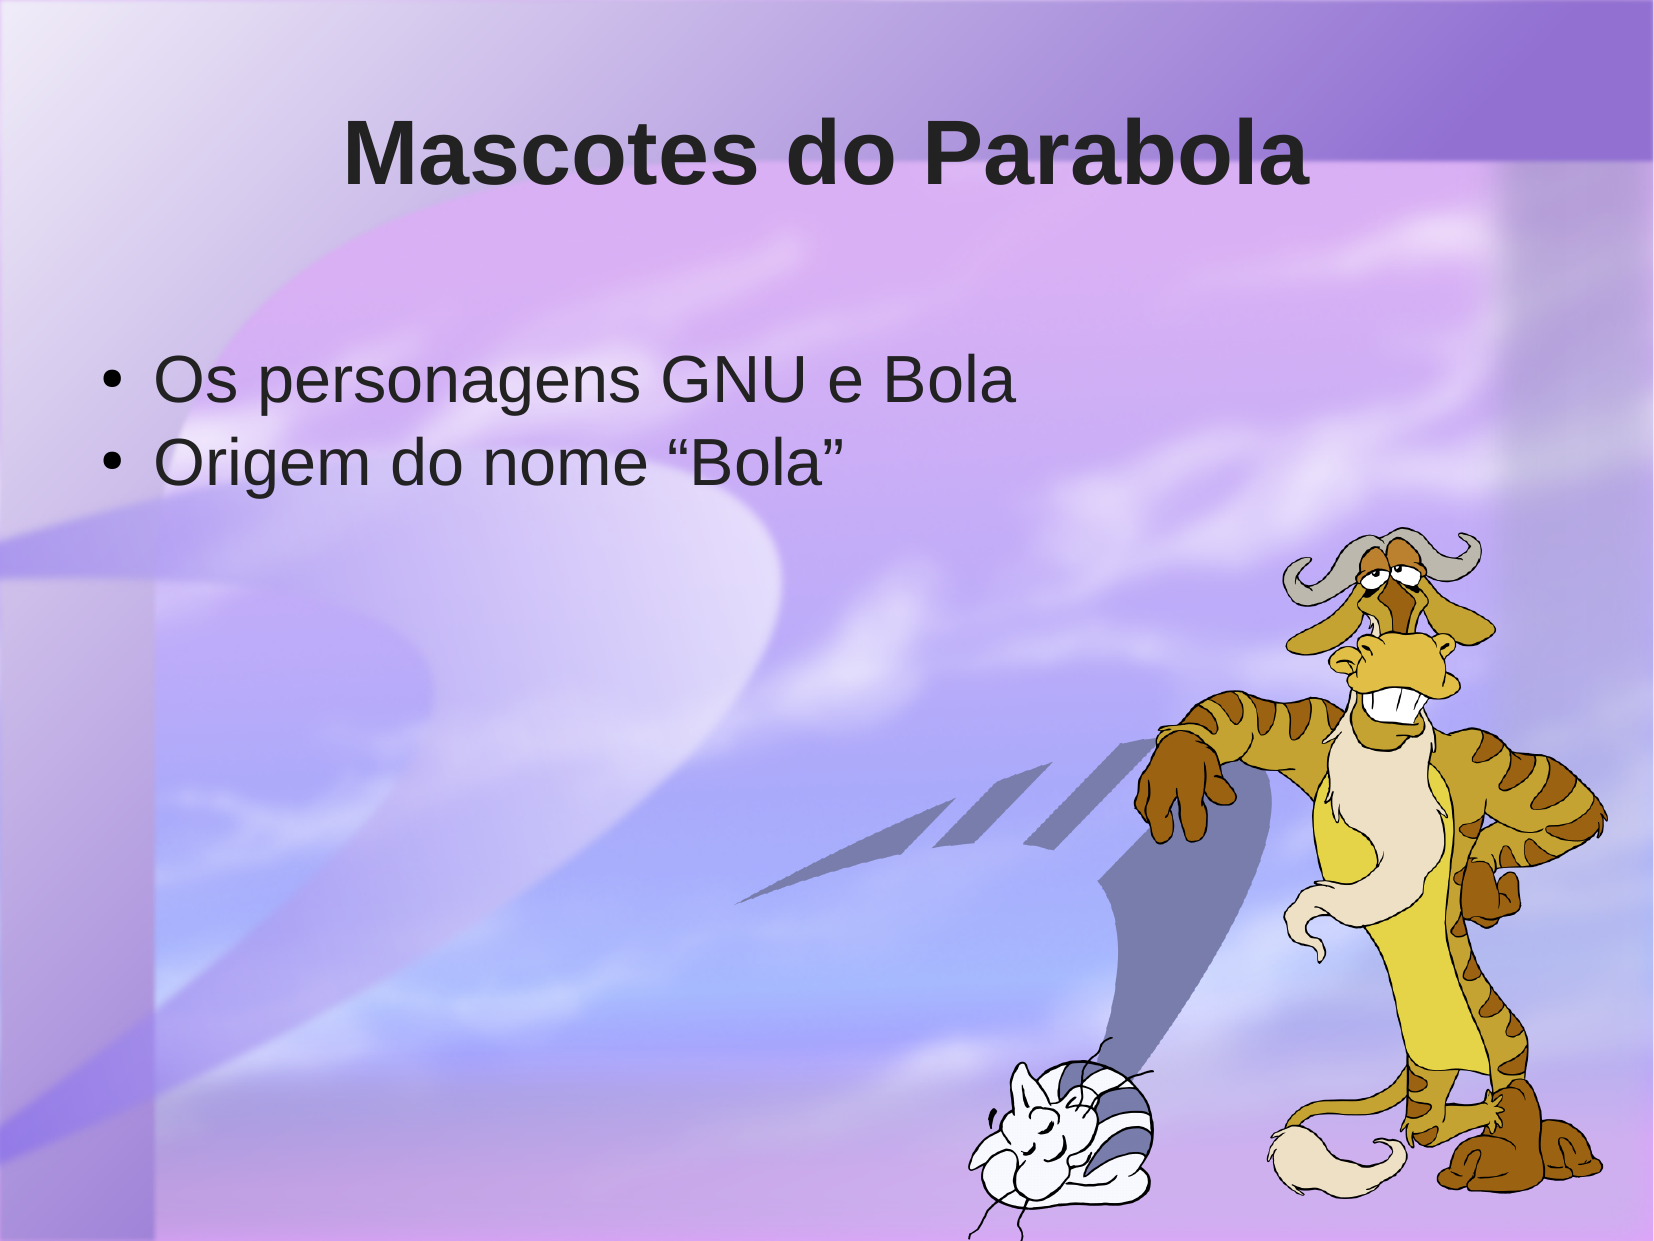

# Mascotes do Parabola
Os personagens GNU e Bola
Origem do nome “Bola”